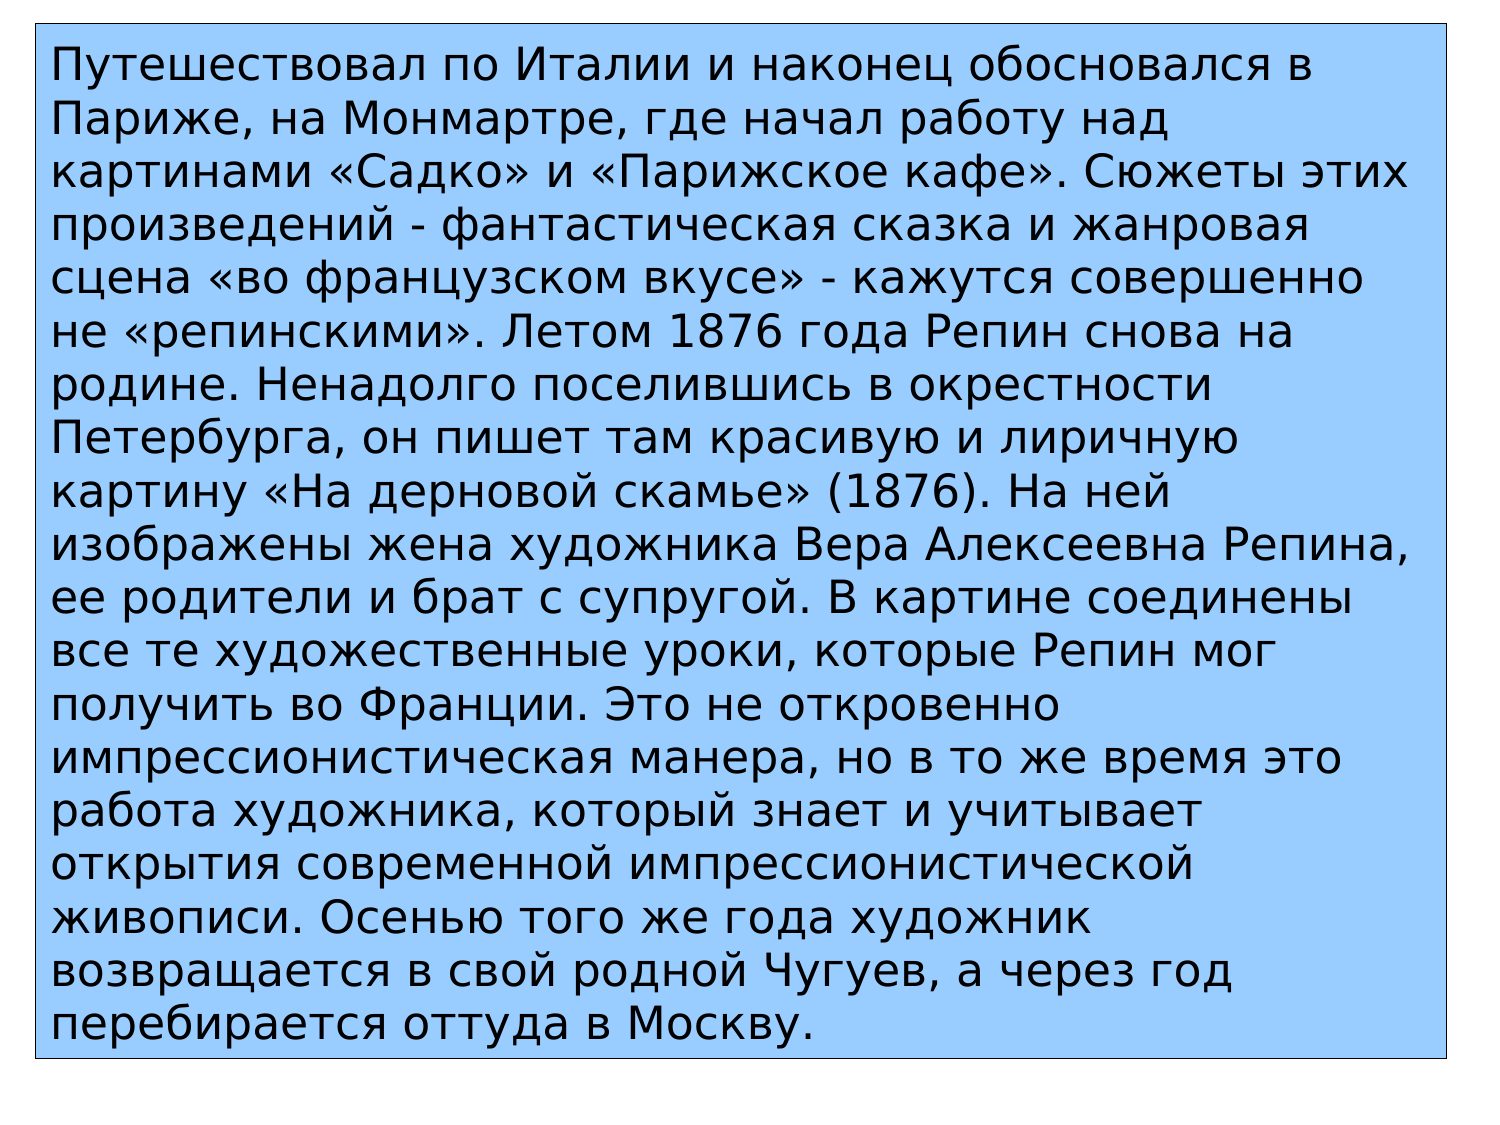

Путешествовал по Италии и наконец обосновался в Париже, на Монмартре, где начал работу над картинами «Садко» и «Парижское кафе». Сюжеты этих произведений - фантастическая сказка и жанровая сцена «во французском вкусе» - кажутся совершенно не «репинскими». Летом 1876 года Репин снова на родине. Ненадолго поселившись в окрестности Петербурга, он пишет там красивую и лиричную картину «На дерновой скамье» (1876). На ней изображены жена художника Вера Алексеевна Репина, ее родители и брат с супругой. В картине соединены все те художественные уроки, которые Репин мог получить во Франции. Это не откровенно импрессионистическая манера, но в то же время это работа художника, который знает и учитывает открытия современной импрессионистической живописи. Осенью того же года художник возвращается в свой родной Чугуев, а через год перебирается оттуда в Москву.